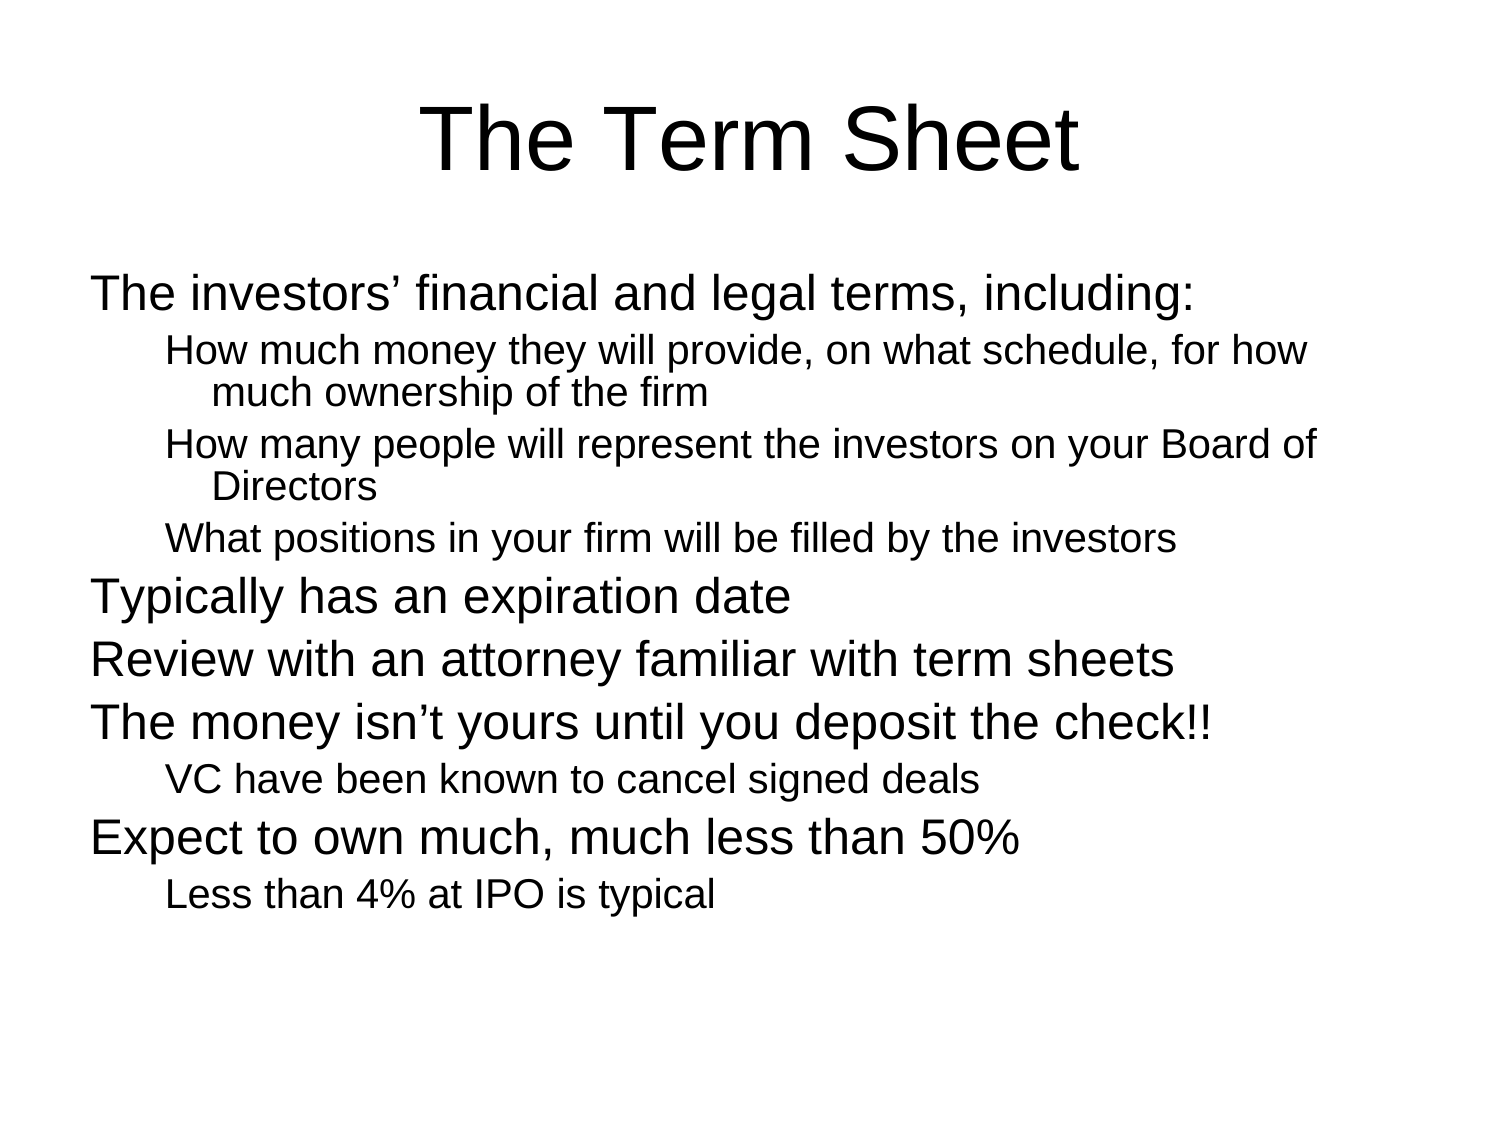

# The Term Sheet
The investors’ financial and legal terms, including:
How much money they will provide, on what schedule, for how much ownership of the firm
How many people will represent the investors on your Board of Directors
What positions in your firm will be filled by the investors
Typically has an expiration date
Review with an attorney familiar with term sheets
The money isn’t yours until you deposit the check!!
VC have been known to cancel signed deals
Expect to own much, much less than 50%
Less than 4% at IPO is typical